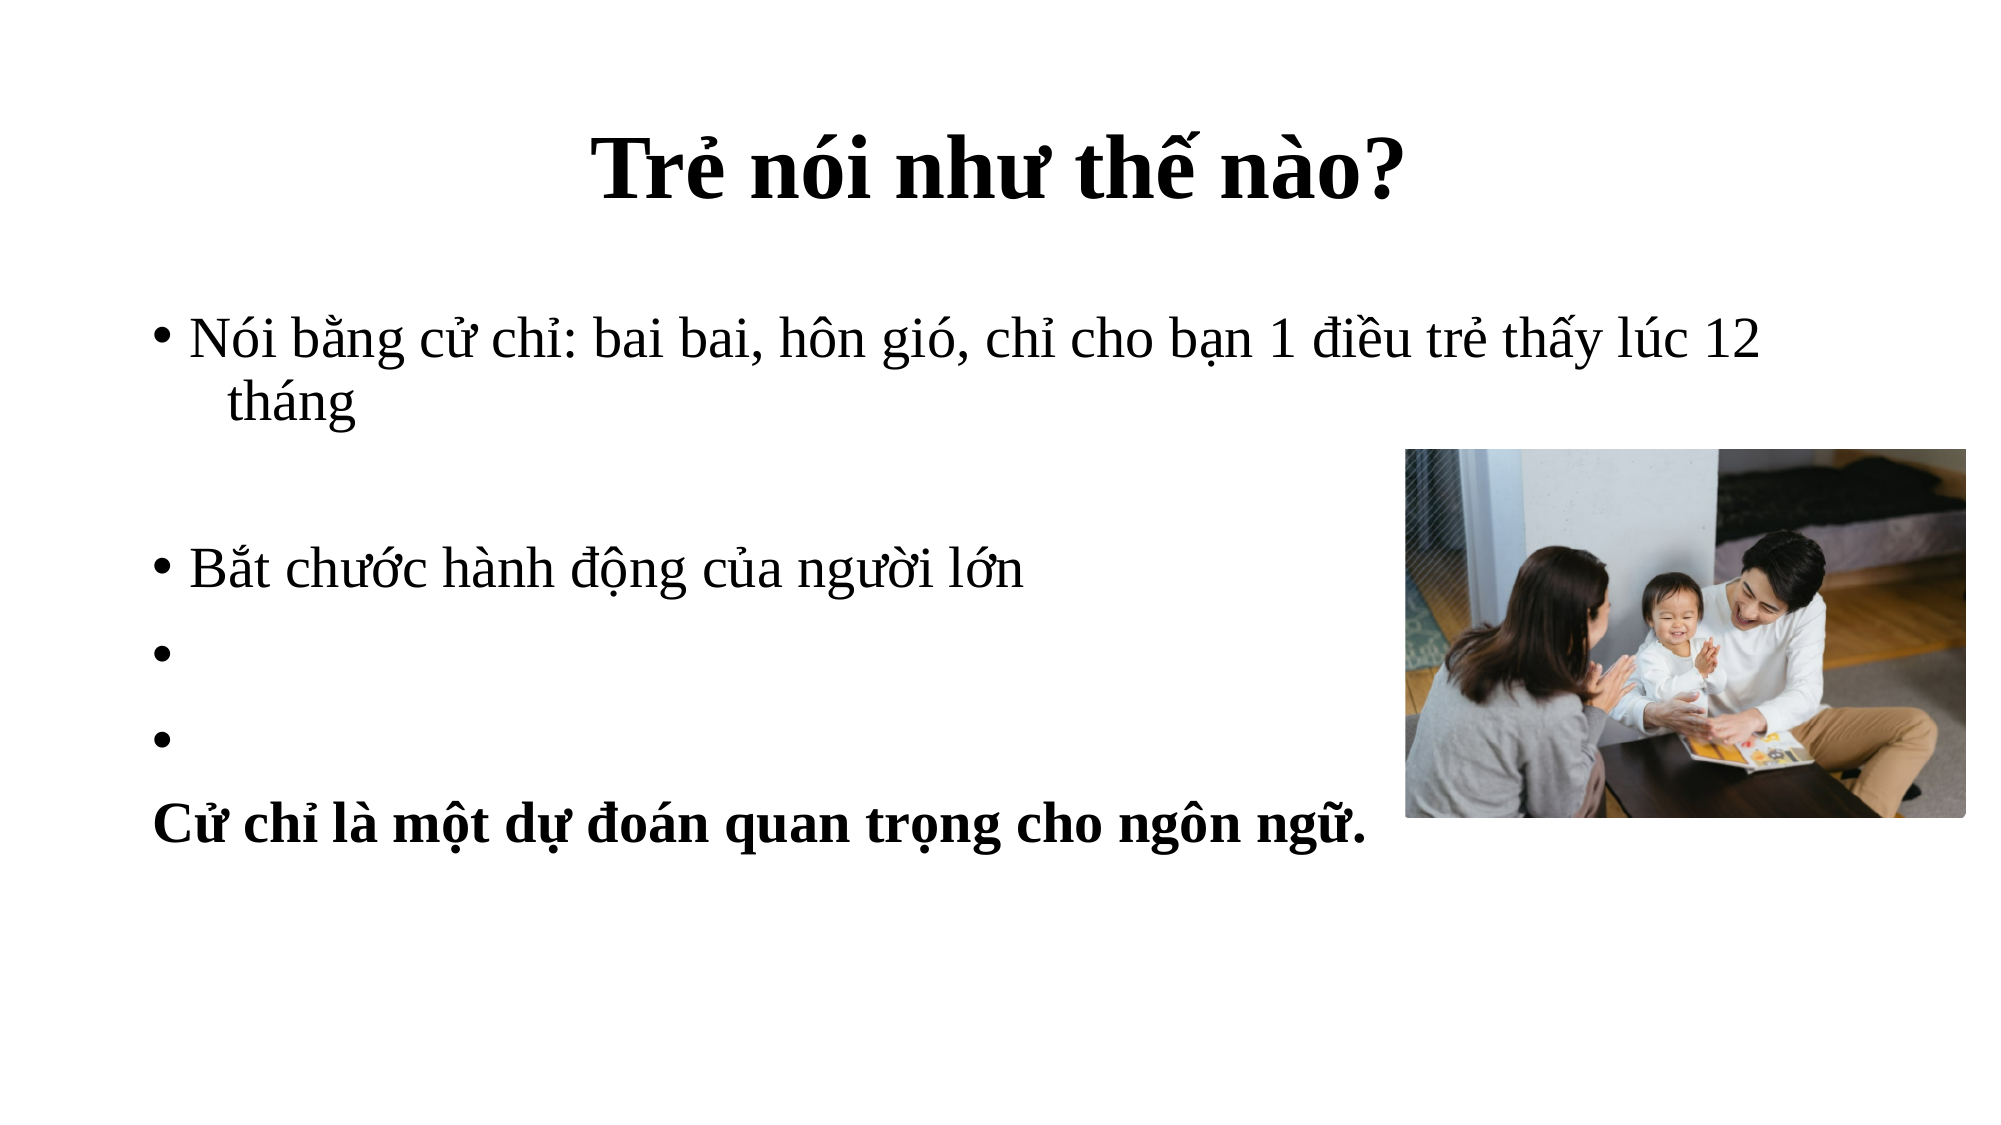

# Trẻ nói như thế nào?
Nói bằng cử chỉ: bai bai, hôn gió, chỉ cho bạn 1 điều trẻ thấy lúc 12 tháng
Bắt chước hành động của người lớn
Cử chỉ là một dự đoán quan trọng cho ngôn ngữ.